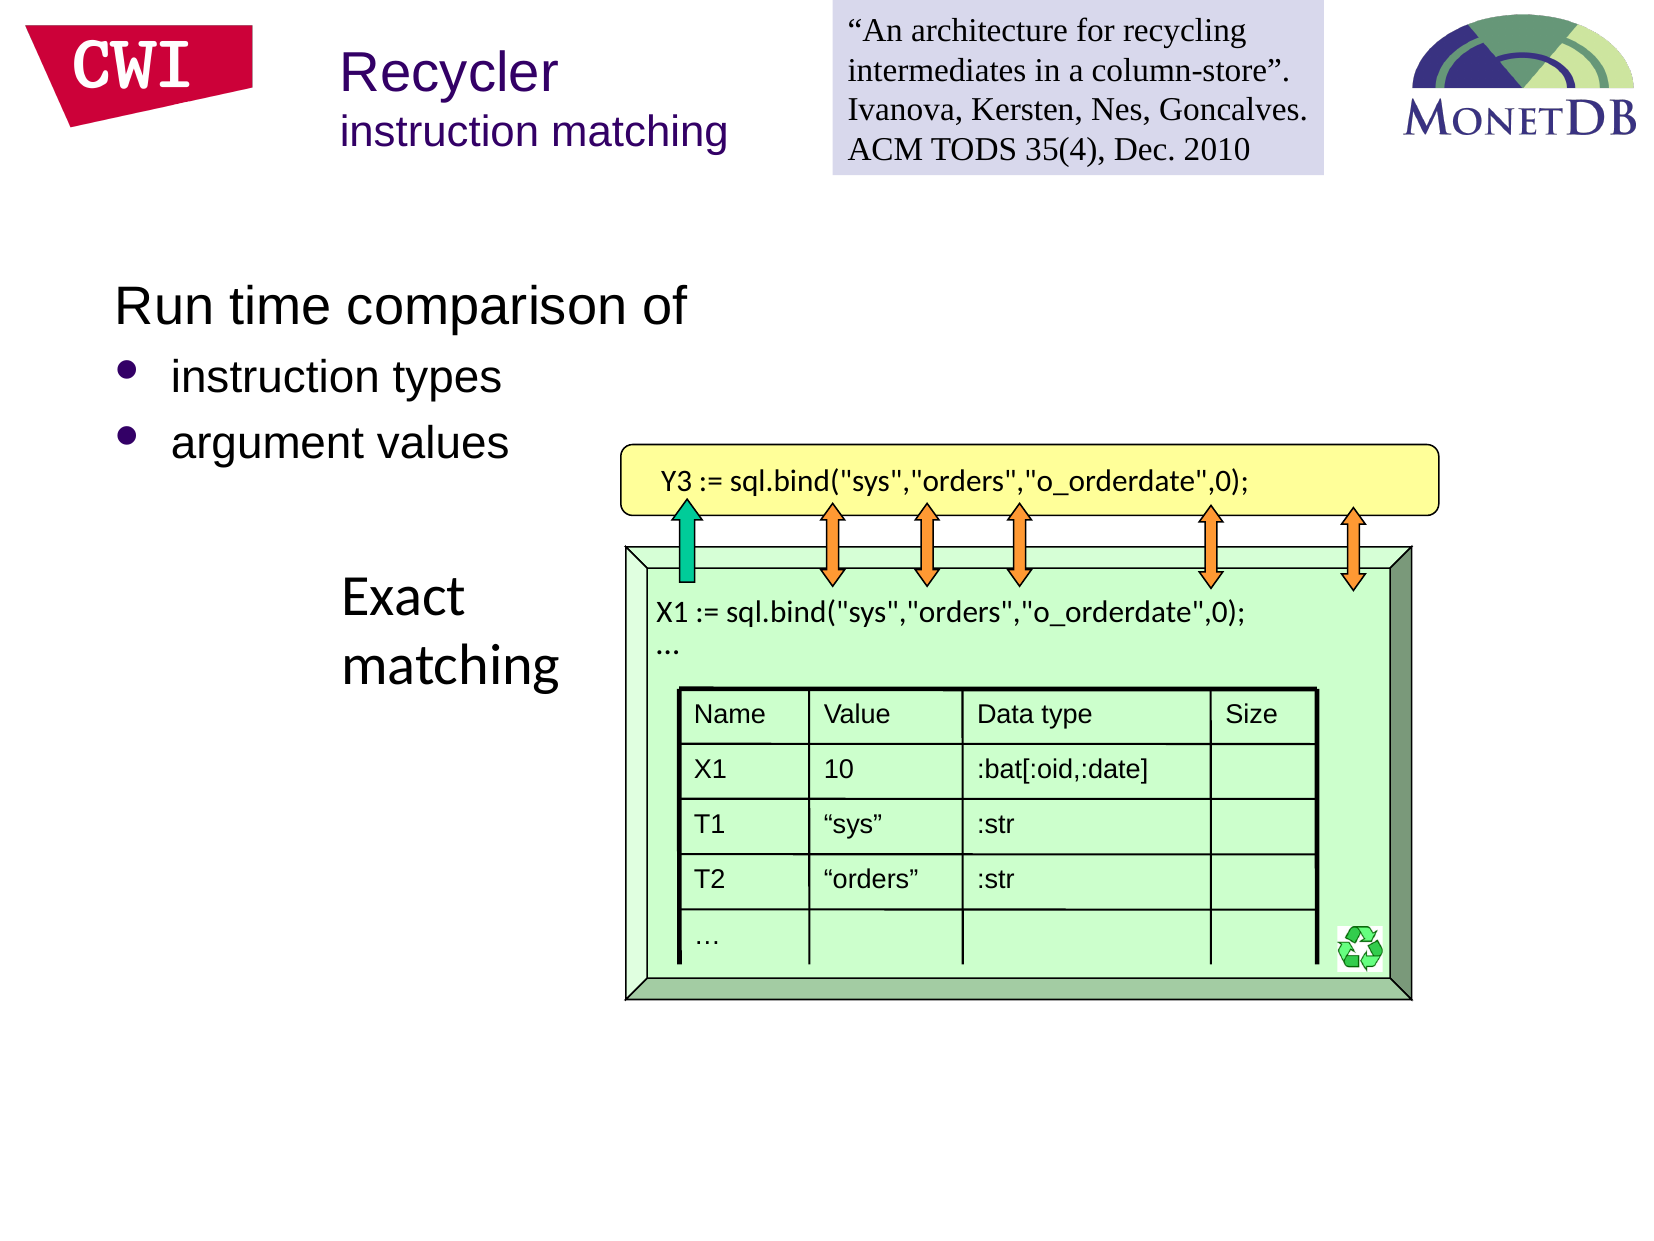

Recycler
instruction matching
“An architecture for recycling intermediates in a column-store”.
Ivanova, Kersten, Nes, Goncalves.
ACM TODS 35(4), Dec. 2010
Run time comparison of
instruction types
argument values
Y3 := sql.bind("sys","orders","o_orderdate",0);
Exact
matching
X1 := sql.bind("sys","orders","o_orderdate",0);
…
Name
Value
Data type
Size
X1
10
:bat[:oid,:date]
T1
“sys”
:str
T2
“orders”
:str
…